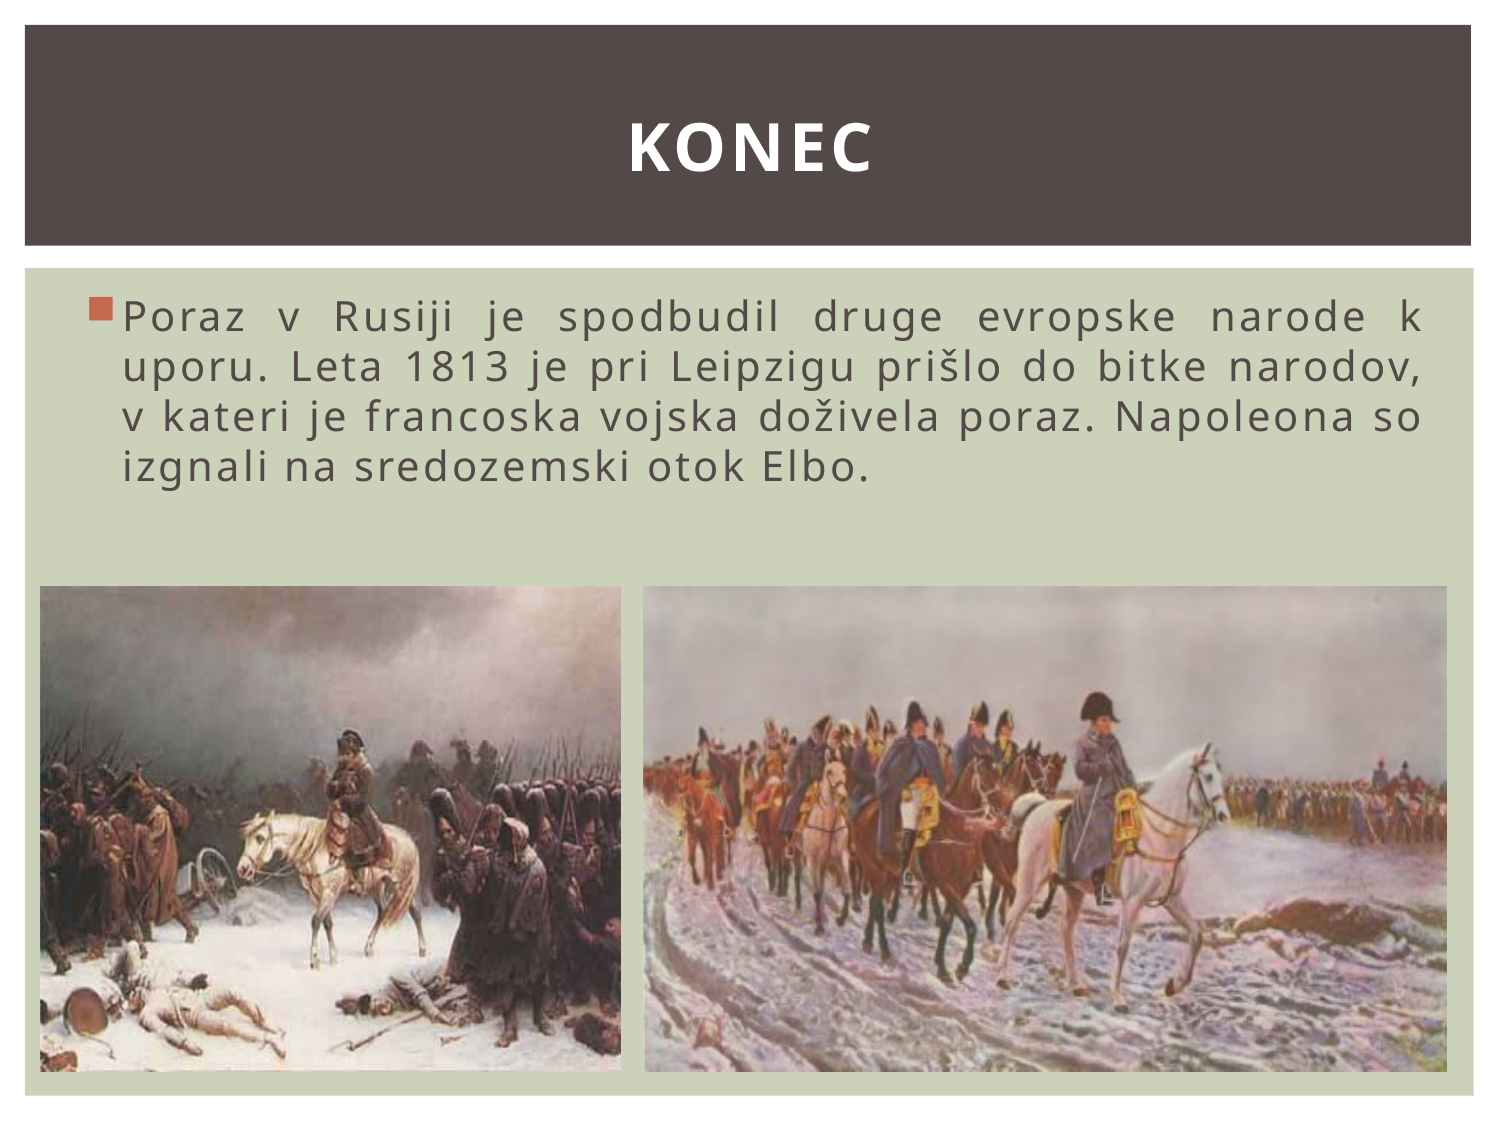

KONEC
# Poraz v Rusiji je spodbudil druge evropske narode k uporu. Leta 1813 je pri Leipzigu prišlo do bitke narodov, v kateri je francoska vojska doživela poraz. Napoleona so izgnali na sredozemski otok Elbo.